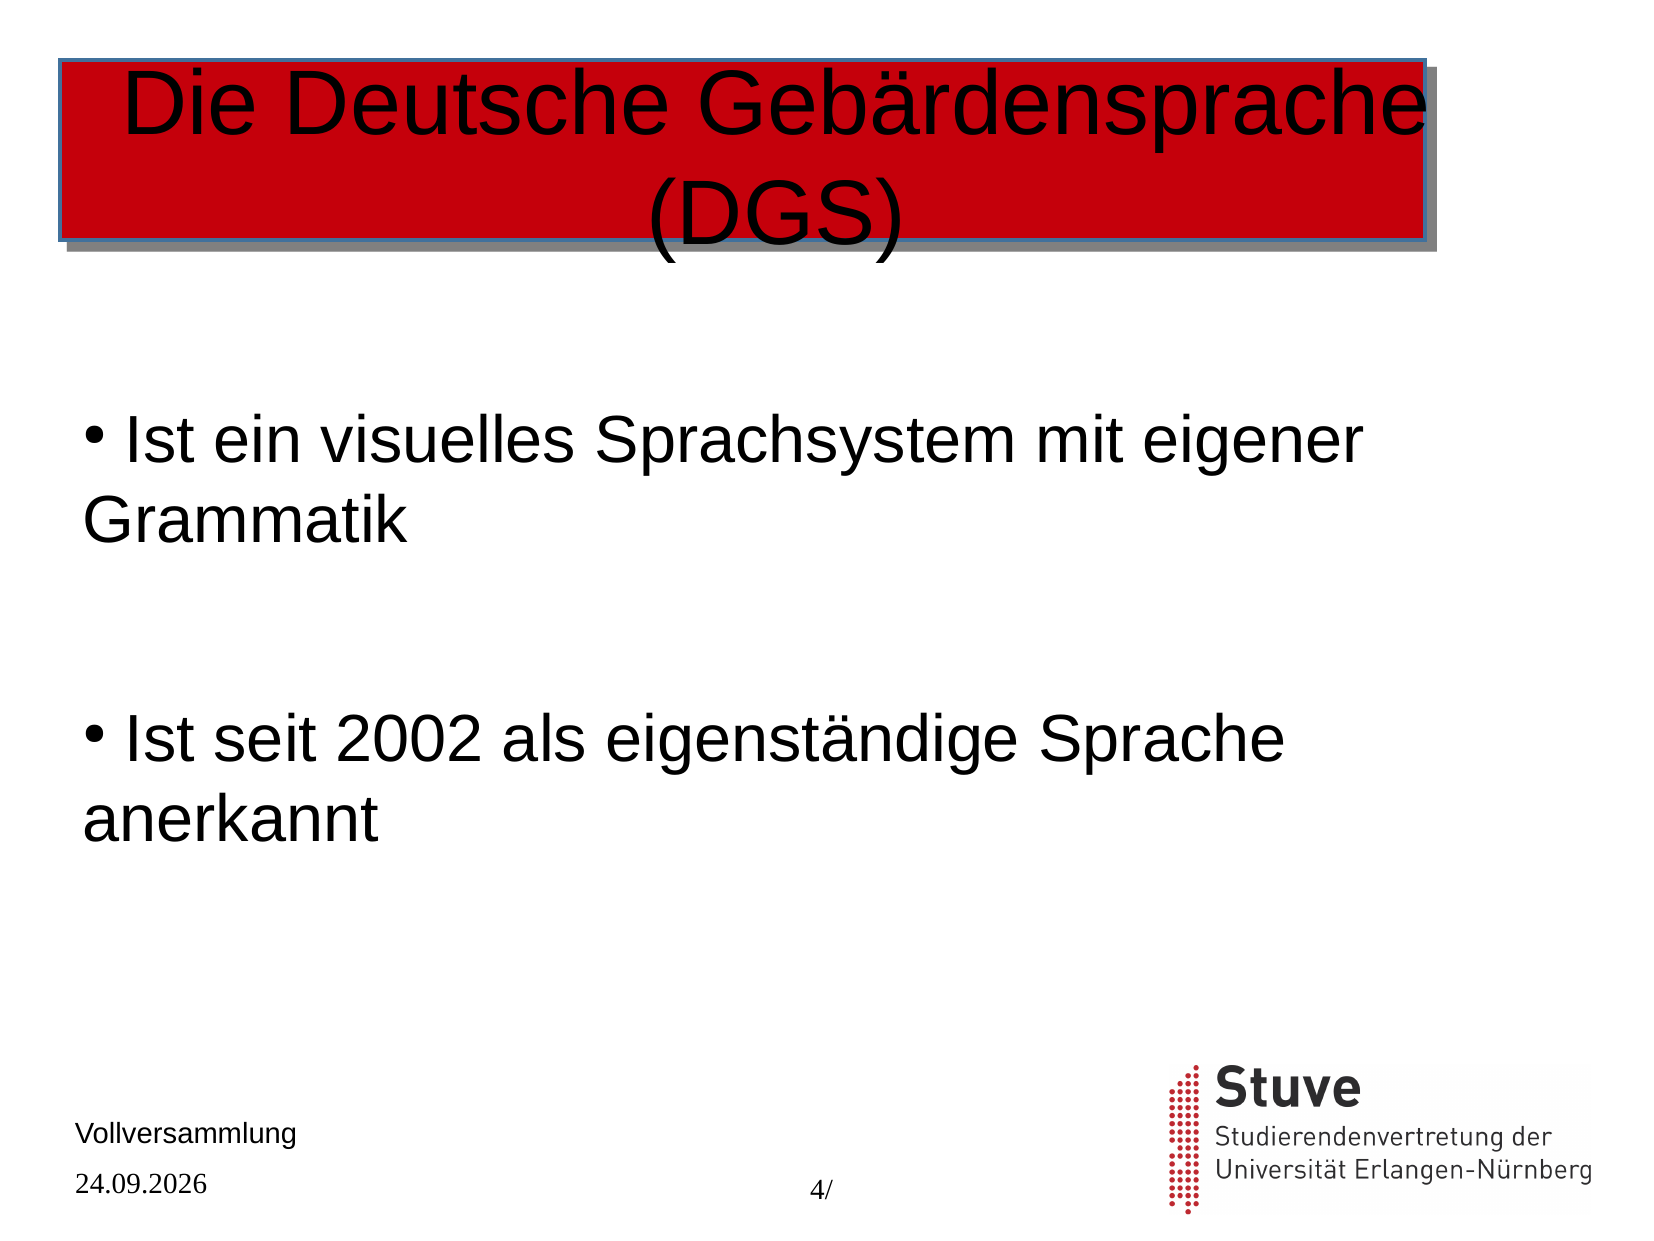

# Die Deutsche Gebärdensprache (DGS)
 Ist ein visuelles Sprachsystem mit eigener Grammatik
 Ist seit 2002 als eigenständige Sprache anerkannt